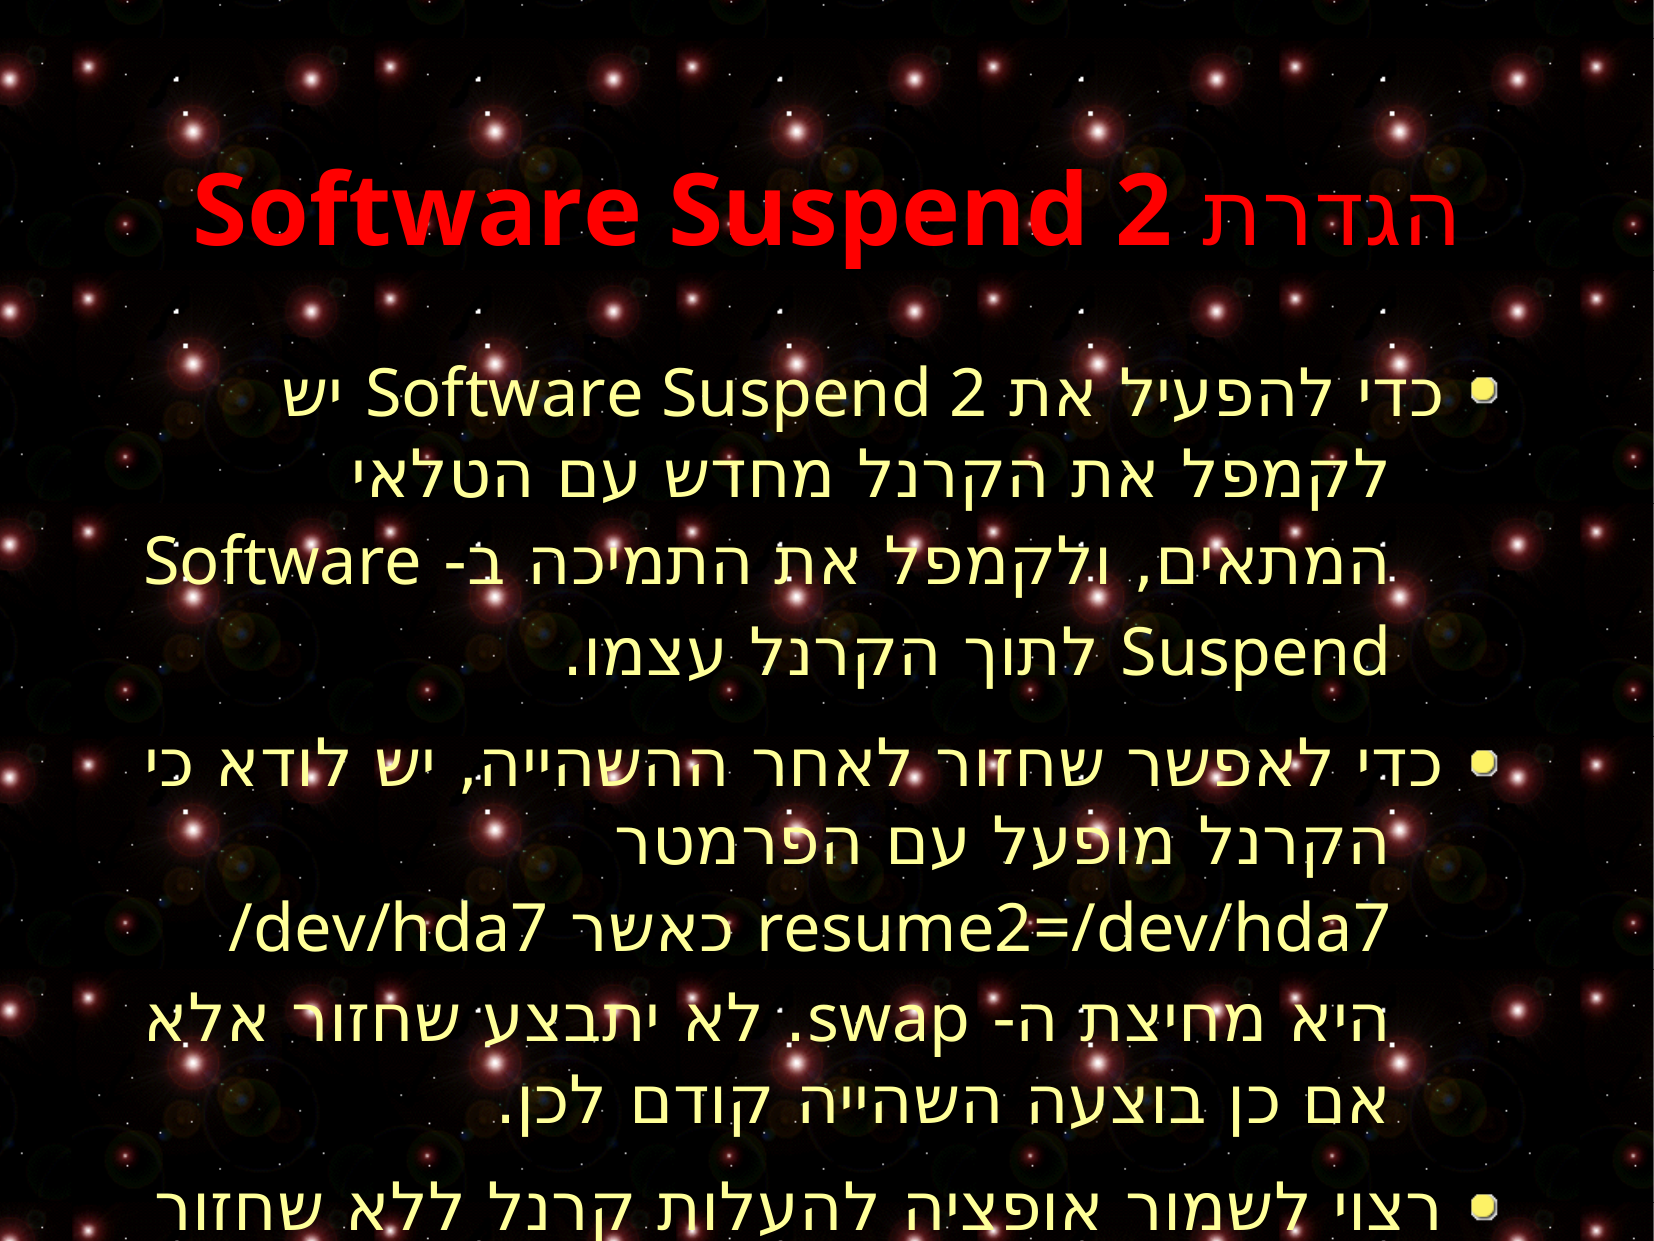

# הגדרת Software Suspend 2
כדי להפעיל את Software Suspend 2 יש לקמפל את הקרנל מחדש עם הטלאי המתאים, ולקמפל את התמיכה ב- Software Suspend לתוך הקרנל עצמו.
כדי לאפשר שחזור לאחר ההשהייה, יש לודא כי הקרנל מופעל עם הפרמטר resume2=/dev/hda7 כאשר ‎/dev/hda7 היא מחיצת ה- swap. לא יתבצע שחזור אלא אם כן בוצעה השהייה קודם לכן.
רצוי לשמור אופציה להעלות קרנל ללא שחזור על ידי הוספת noresume2 למקרה של תקלה בתהליך השחזור.